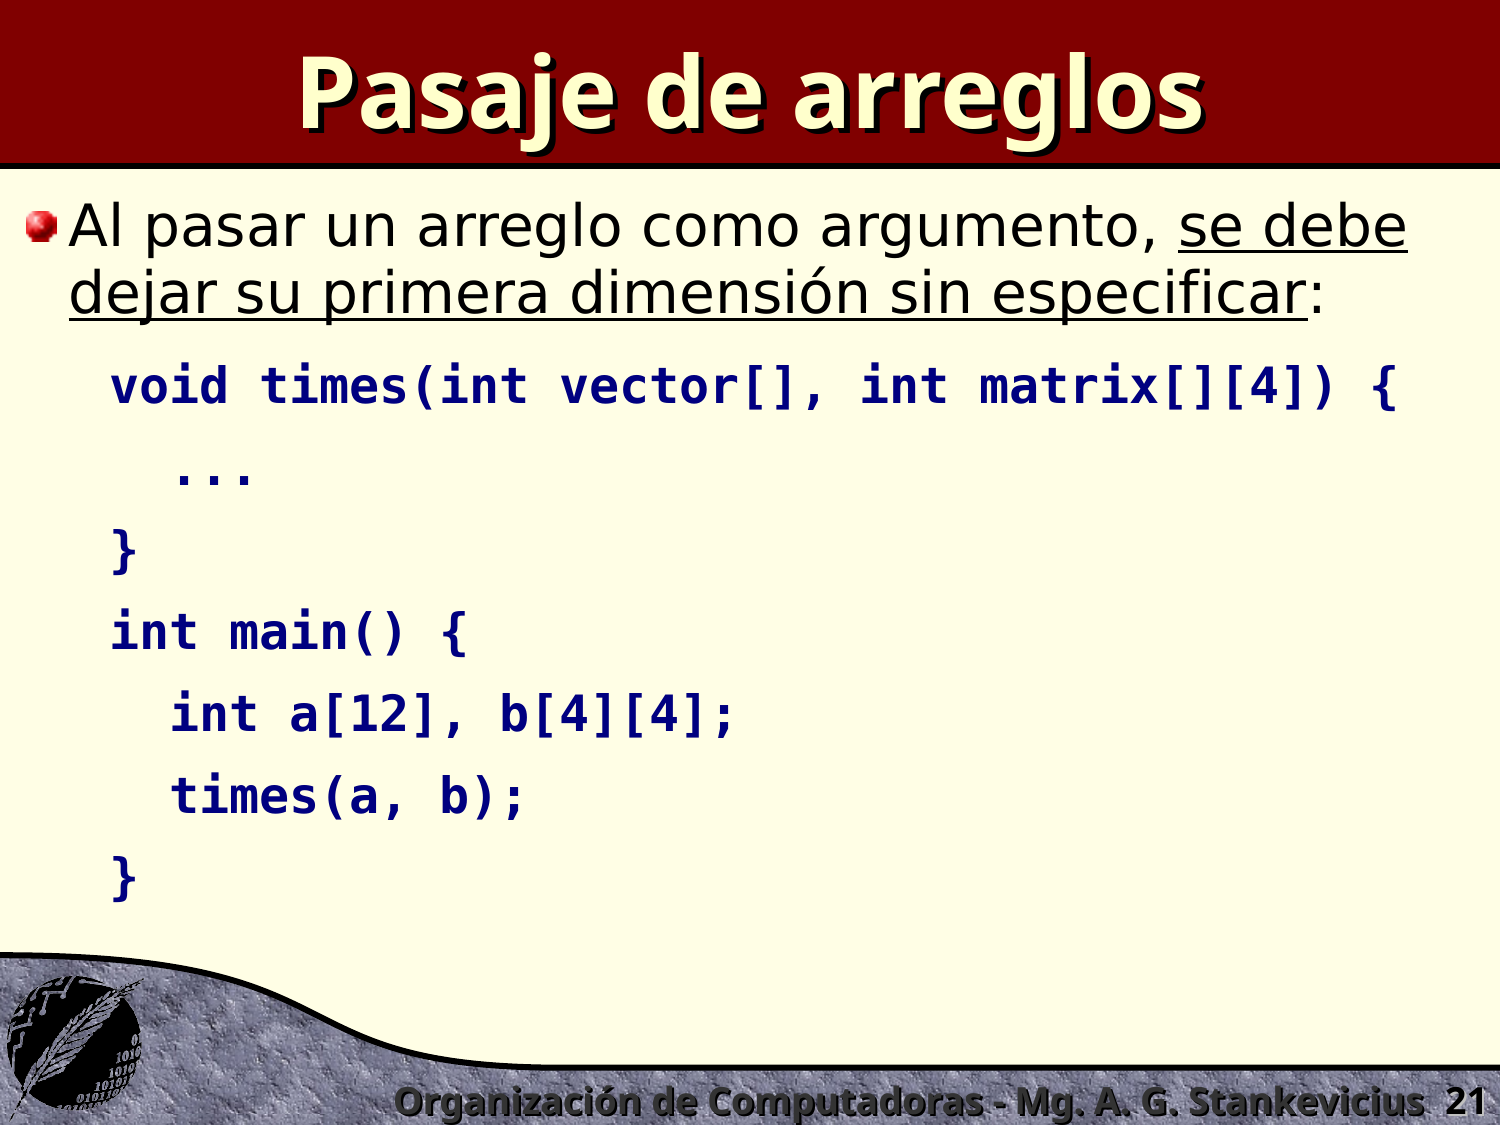

# Pasaje de arreglos
Al pasar un arreglo como argumento, se debe dejar su primera dimensión sin especificar:
void times(int vector[], int matrix[][4]) {
 ...
}
int main() {
 int a[12], b[4][4];
 times(a, b);
}
21